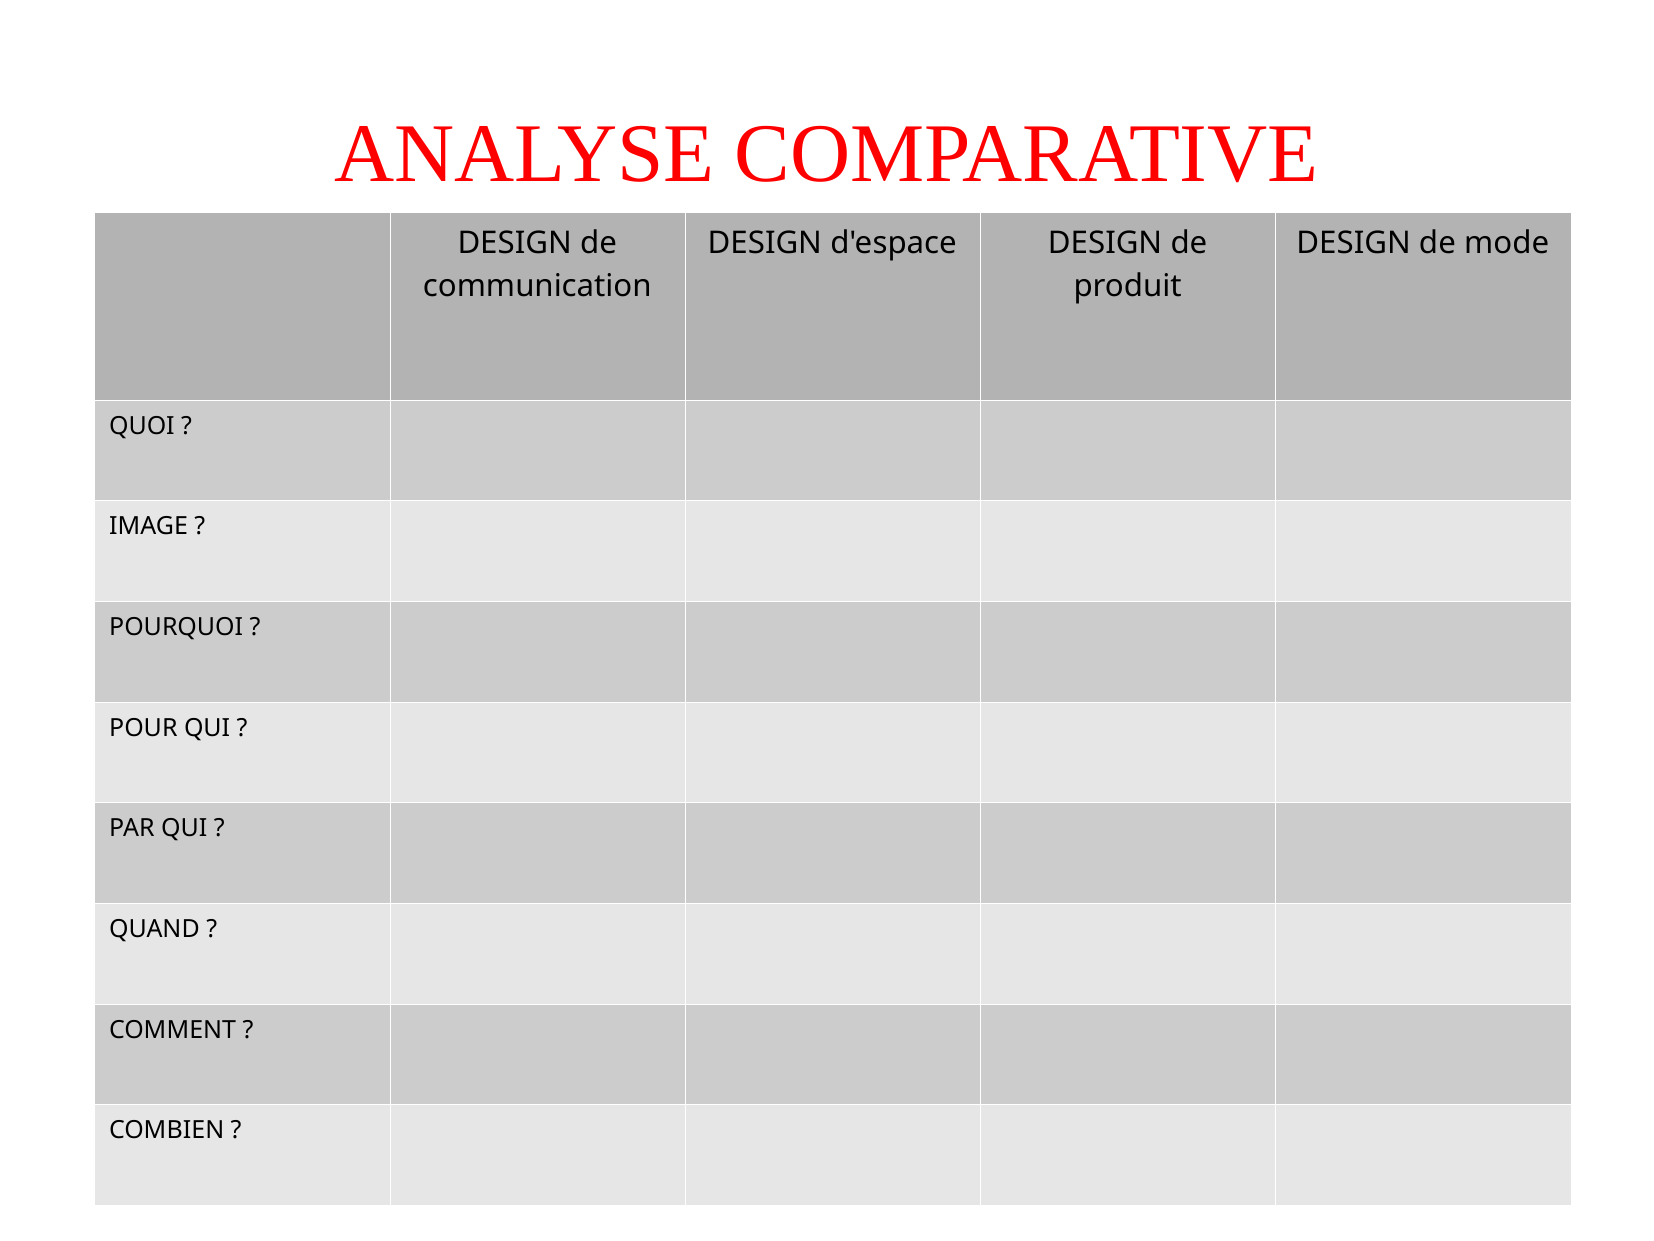

# ANALYSE COMPARATIVE
| | DESIGN de communication | DESIGN d'espace | DESIGN de produit | DESIGN de mode |
| --- | --- | --- | --- | --- |
| QUOI ? | | | | |
| IMAGE ? | | | | |
| POURQUOI ? | | | | |
| POUR QUI ? | | | | |
| PAR QUI ? | | | | |
| QUAND ? | | | | |
| COMMENT ? | | | | |
| COMBIEN ? | | | | |